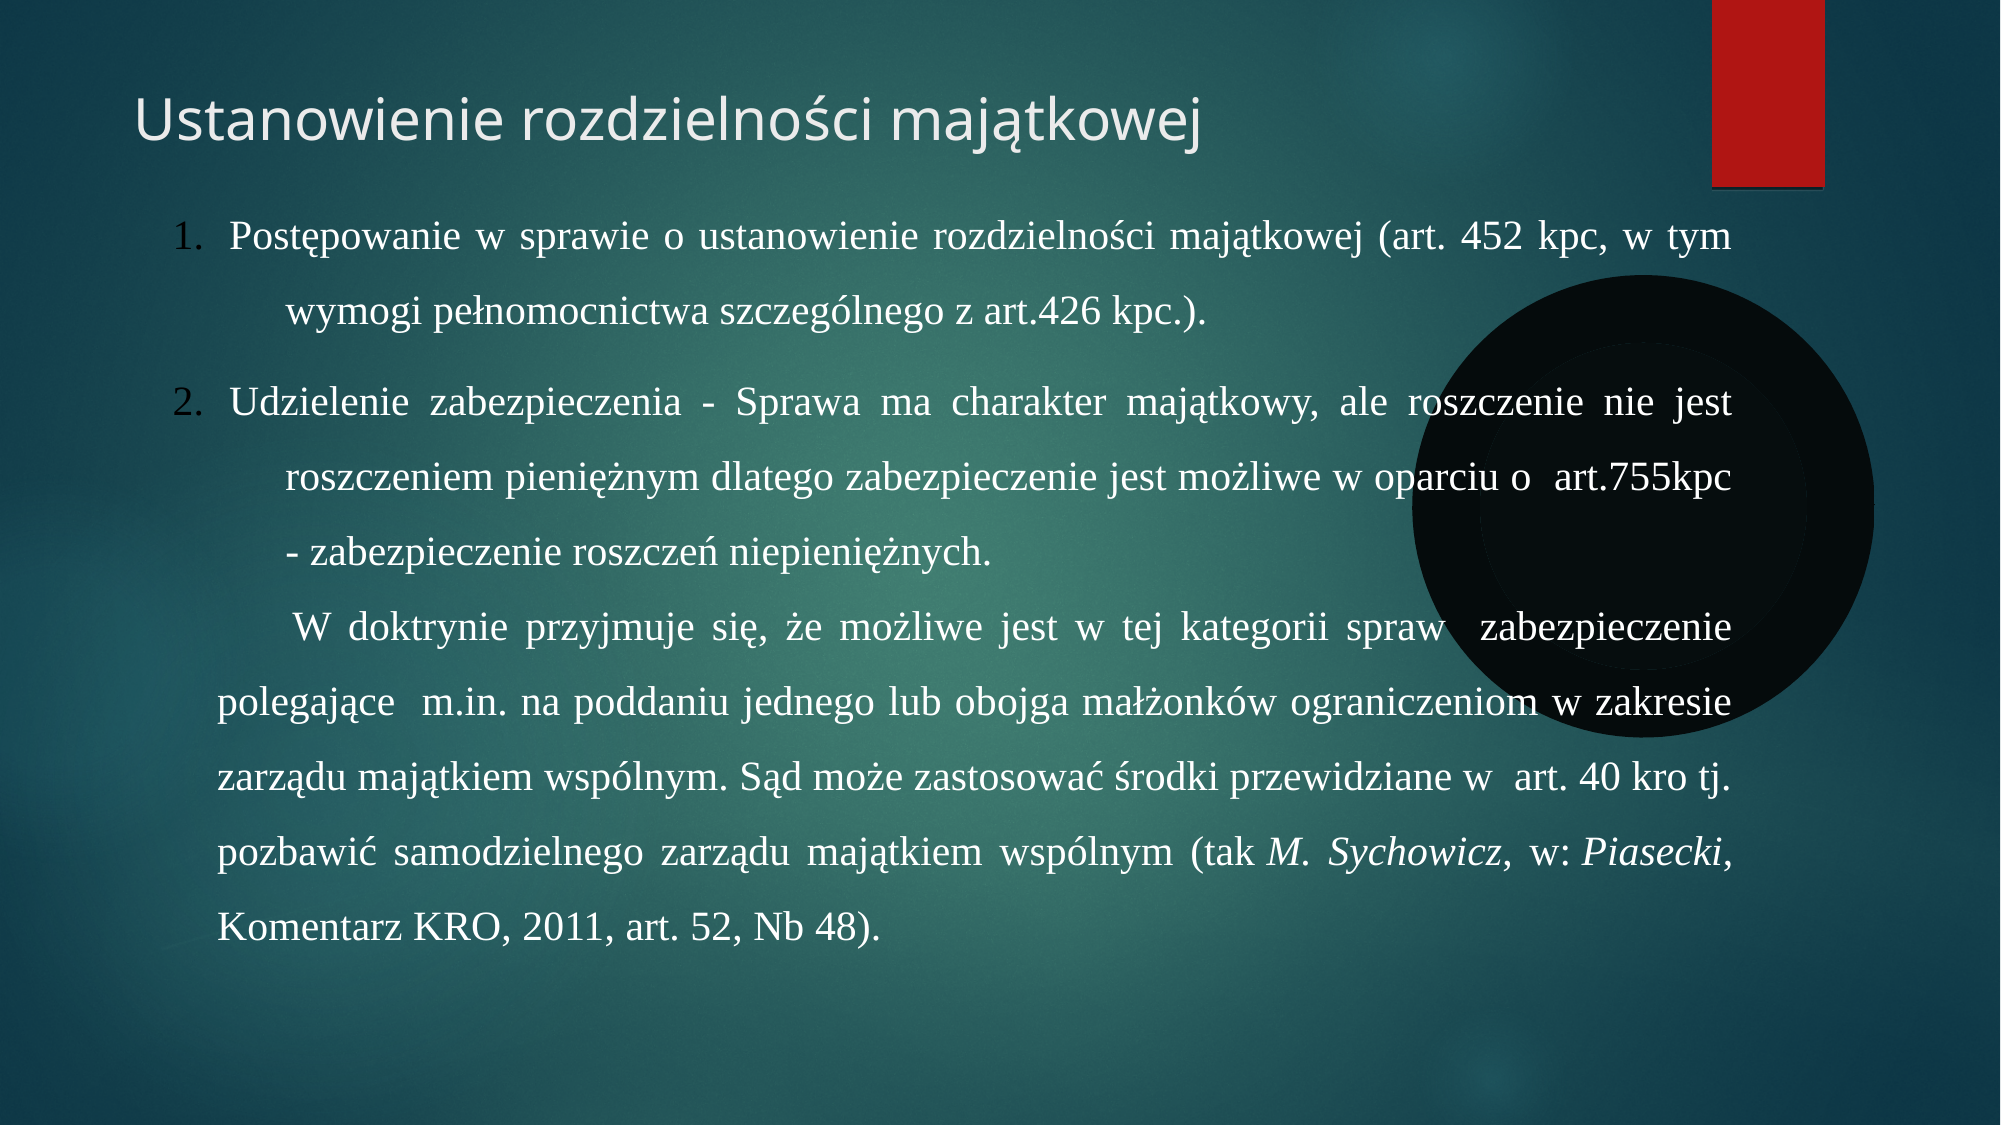

# Ustanowienie rozdzielności majątkowej
Postępowanie w sprawie o ustanowienie rozdzielności majątkowej (art. 452 kpc, w tym wymogi pełnomocnictwa szczególnego z art.426 kpc.).
Udzielenie zabezpieczenia - Sprawa ma charakter majątkowy, ale roszczenie nie jest roszczeniem pieniężnym dlatego zabezpieczenie jest możliwe w oparciu o art.755kpc - zabezpieczenie roszczeń niepieniężnych.
 W doktrynie przyjmuje się, że możliwe jest w tej kategorii spraw zabezpieczenie polegające m.in. na poddaniu jednego lub obojga małżonków ograniczeniom w zakresie zarządu majątkiem wspólnym. Sąd może zastosować środki przewidziane w  art. 40 kro tj. pozbawić samodzielnego zarządu majątkiem wspólnym (tak M. Sychowicz, w: Piasecki, Komentarz KRO, 2011, art. 52, Nb 48).